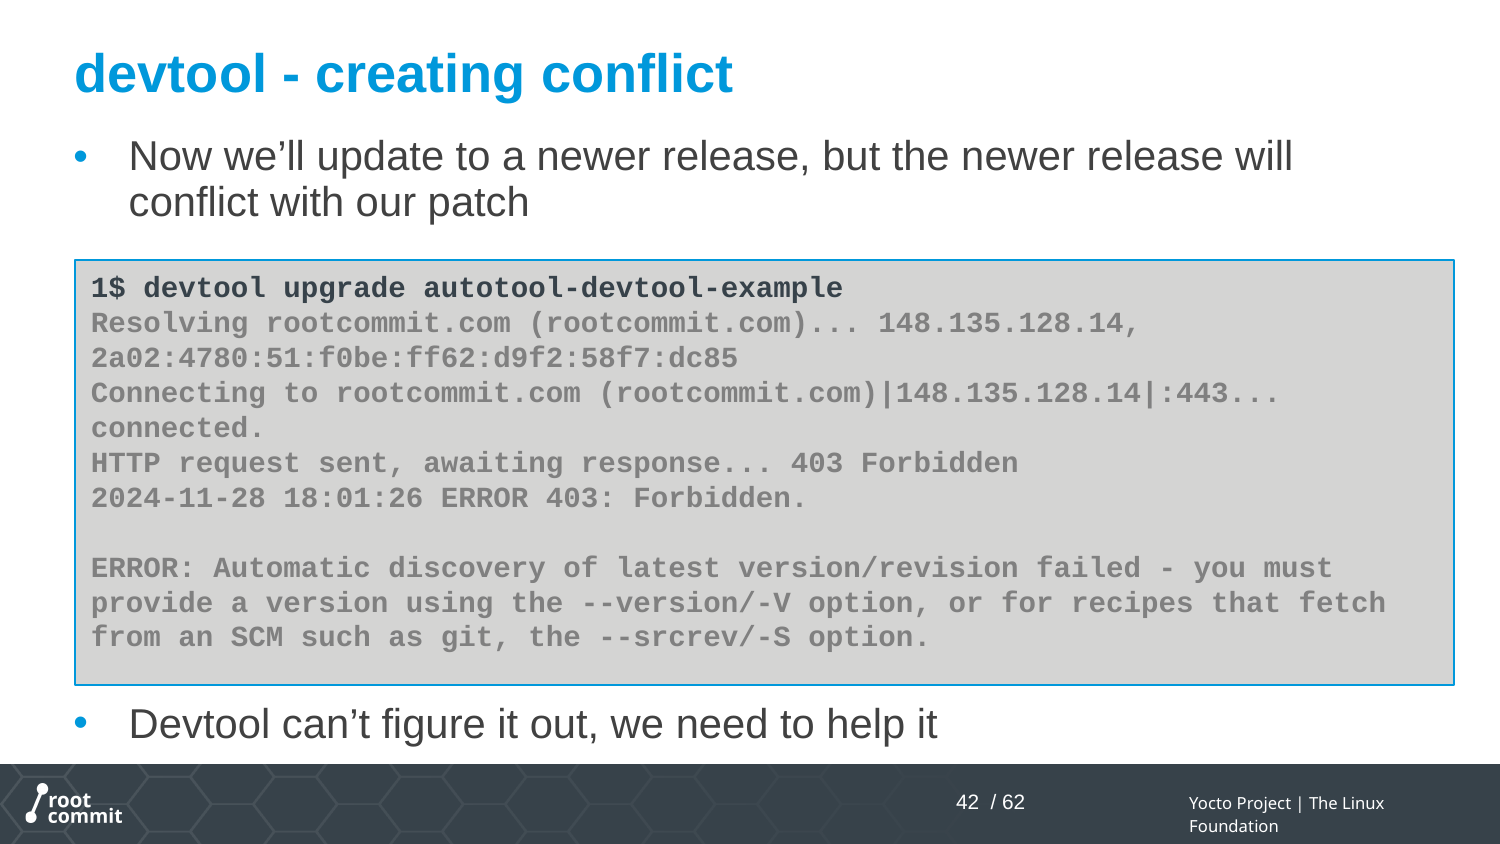

devtool - creating conflict
Now we’ll update to a newer release, but the newer release will conflict with our patch
1$ devtool upgrade autotool-devtool-example
Resolving rootcommit.com (rootcommit.com)... 148.135.128.14, 2a02:4780:51:f0be:ff62:d9f2:58f7:dc85
Connecting to rootcommit.com (rootcommit.com)|148.135.128.14|:443... connected.
HTTP request sent, awaiting response... 403 Forbidden
2024-11-28 18:01:26 ERROR 403: Forbidden.
ERROR: Automatic discovery of latest version/revision failed - you must provide a version using the --version/-V option, or for recipes that fetch from an SCM such as git, the --srcrev/-S option.
Devtool can’t figure it out, we need to help it